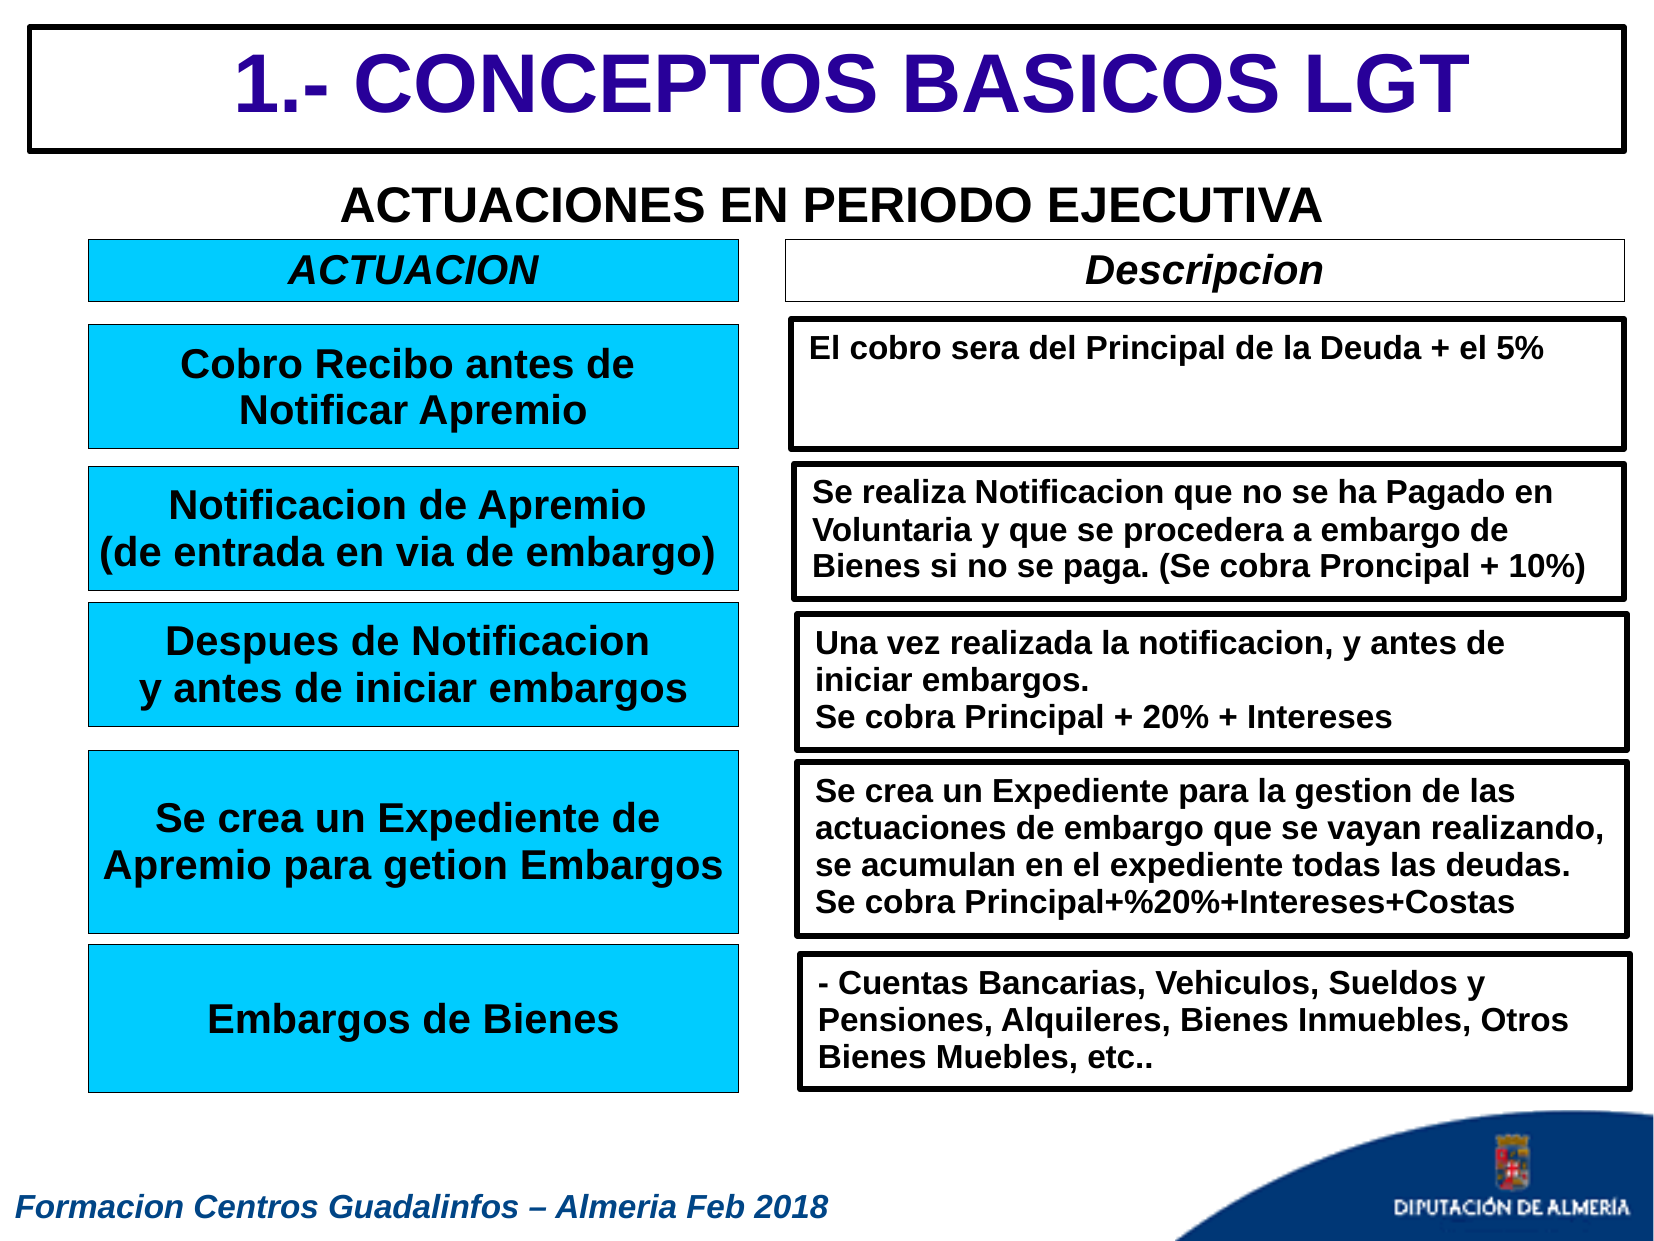

1.- CONCEPTOS BASICOS LGT
ACTUACIONES EN PERIODO EJECUTIVA
ACTUACION
Descripcion
El cobro sera del Principal de la Deuda + el 5%
Cobro Recibo antes de
Notificar Apremio
Se realiza Notificacion que no se ha Pagado en Voluntaria y que se procedera a embargo de Bienes si no se paga. (Se cobra Proncipal + 10%)
Notificacion de Apremio
(de entrada en via de embargo)
Despues de Notificacion
 y antes de iniciar embargos
Una vez realizada la notificacion, y antes de iniciar embargos.
Se cobra Principal + 20% + Intereses
Se crea un Expediente de
Apremio para getion Embargos
Se crea un Expediente para la gestion de las actuaciones de embargo que se vayan realizando, se acumulan en el expediente todas las deudas.
Se cobra Principal+%20%+Intereses+Costas
Embargos de Bienes
- Cuentas Bancarias, Vehiculos, Sueldos y Pensiones, Alquileres, Bienes Inmuebles, Otros Bienes Muebles, etc..
Formacion Centros Guadalinfos – Almeria Feb 2018